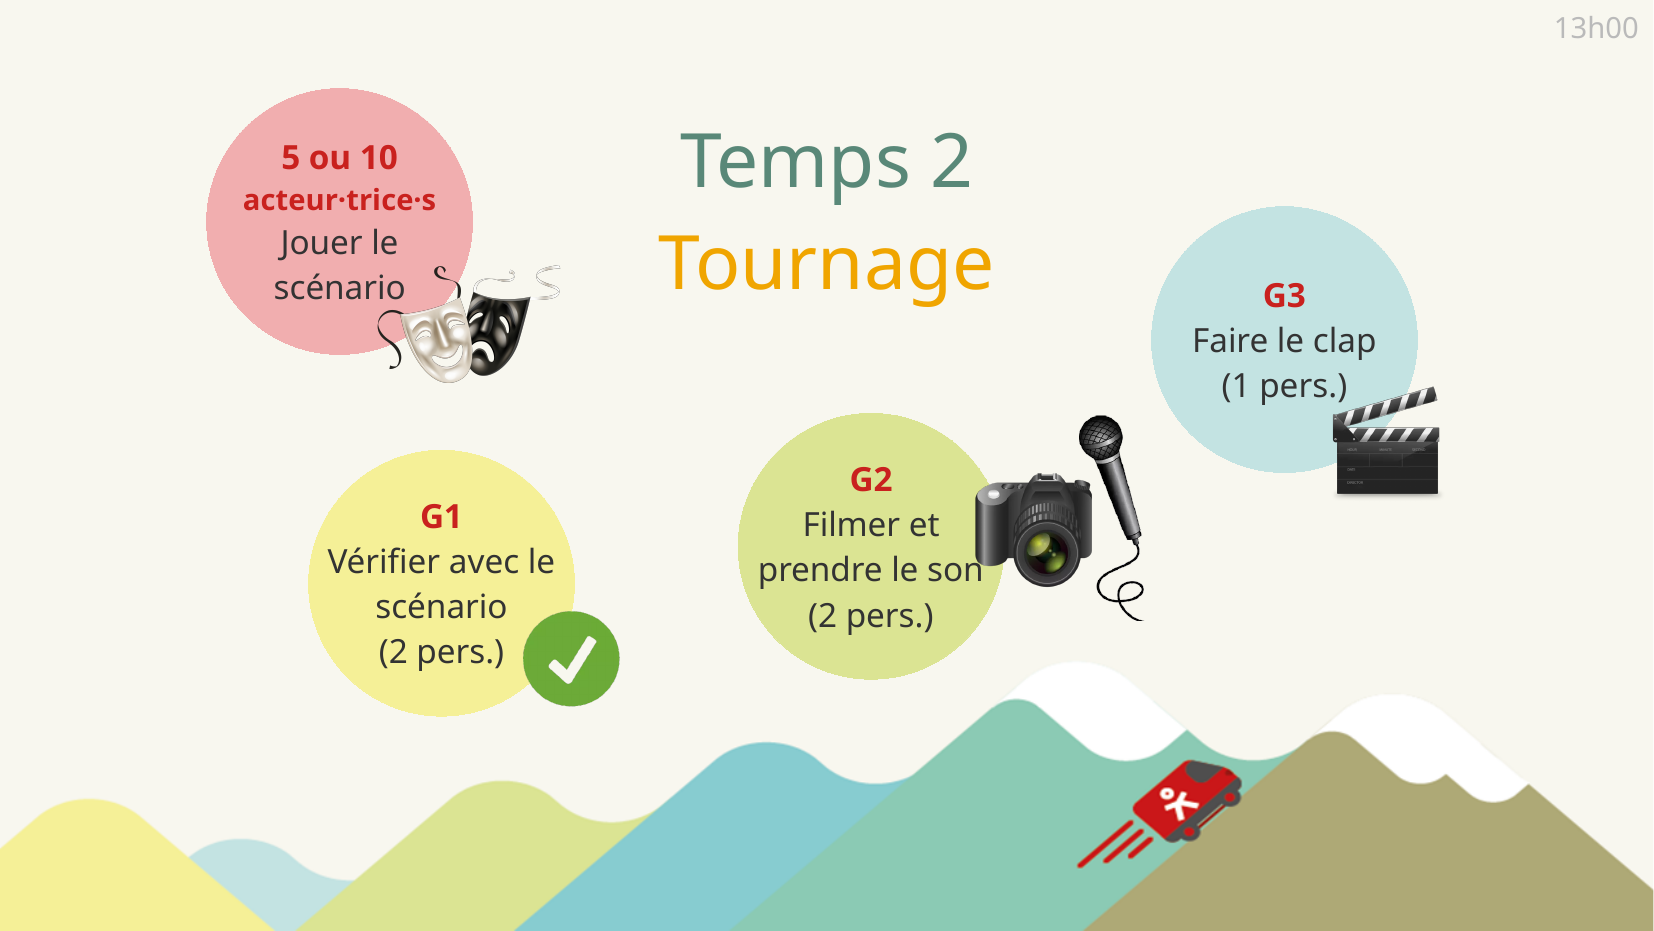

13h00
Temps 2
Tournage
5 ou 10 acteur·trice·s
Jouer le scénario
G3
Faire le clap
(1 pers.)
G2
Filmer et prendre le son
(2 pers.)
G1
Vérifier avec le scénario
(2 pers.)